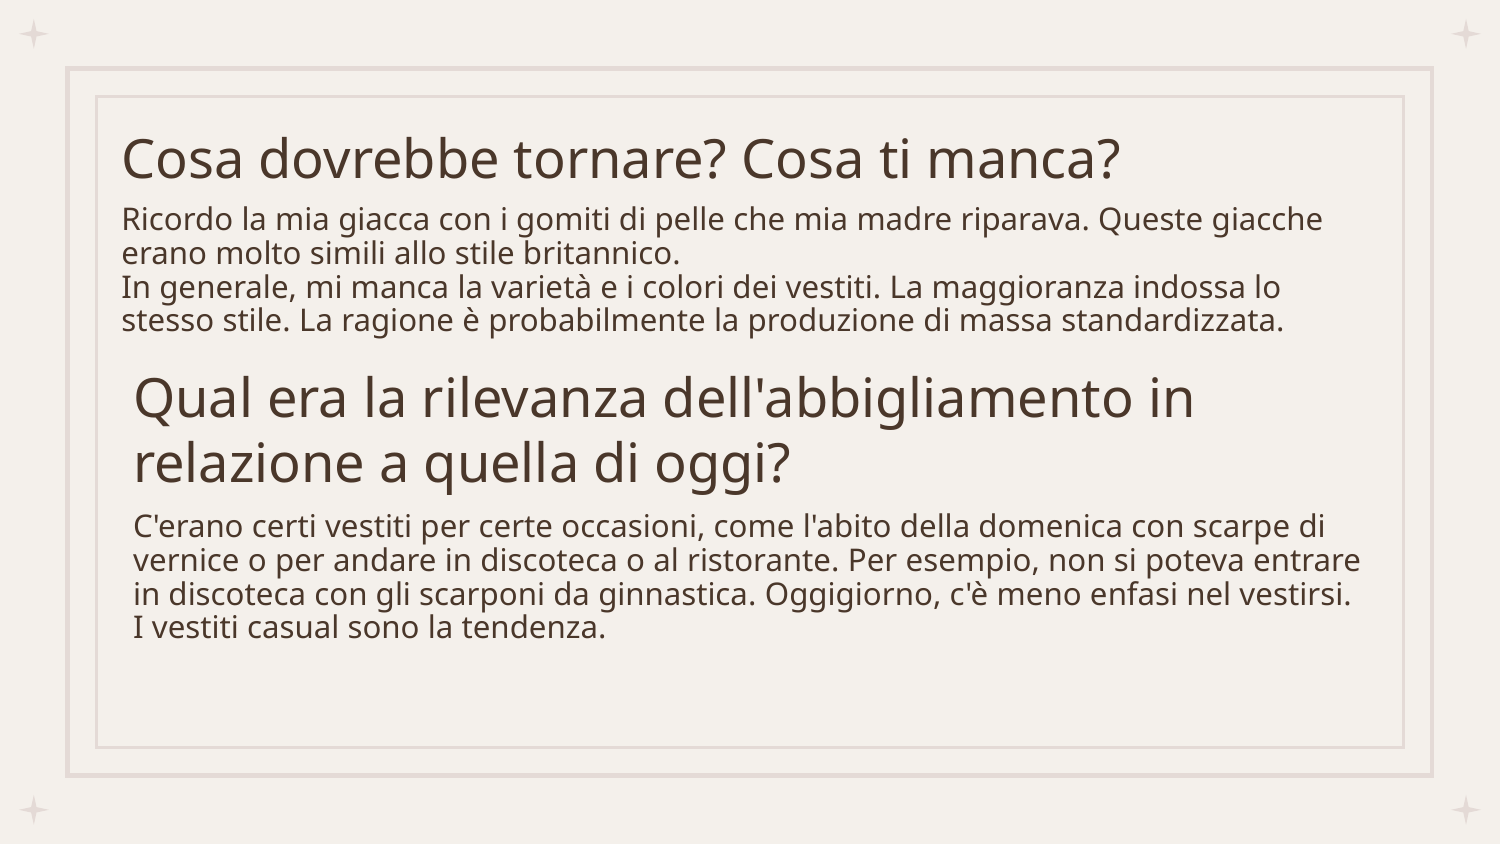

# Cosa dovrebbe tornare? Cosa ti manca?
Ricordo la mia giacca con i gomiti di pelle che mia madre riparava. Queste giacche erano molto simili allo stile britannico.
In generale, mi manca la varietà e i colori dei vestiti. La maggioranza indossa lo stesso stile. La ragione è probabilmente la produzione di massa standardizzata.
Qual era la rilevanza dell'abbigliamento in relazione a quella di oggi?
C'erano certi vestiti per certe occasioni, come l'abito della domenica con scarpe di vernice o per andare in discoteca o al ristorante. Per esempio, non si poteva entrare in discoteca con gli scarponi da ginnastica. Oggigiorno, c'è meno enfasi nel vestirsi. I vestiti casual sono la tendenza.